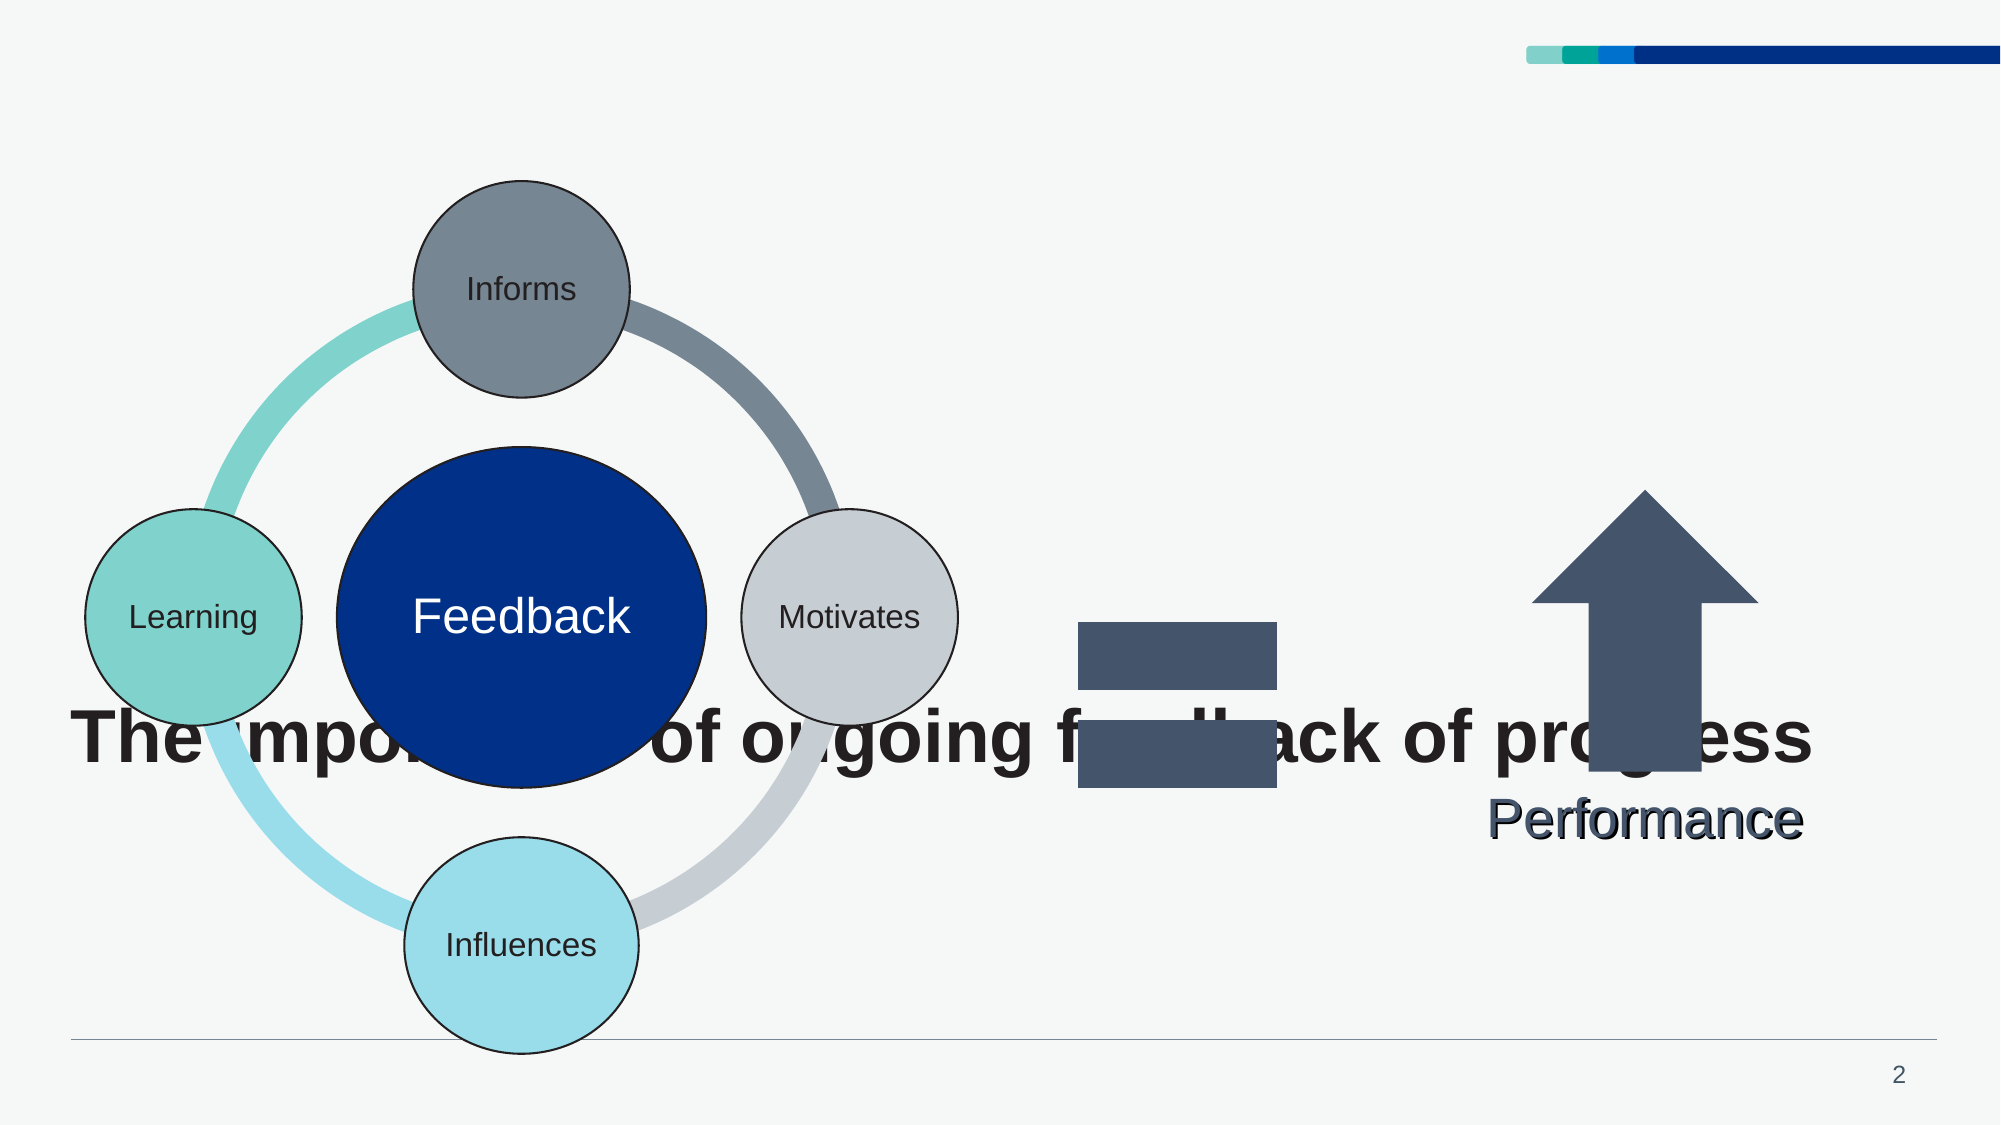

Informs
Feedback
Learning
Motivates
Influences
# The importance of ongoing feedback of progress
Performance